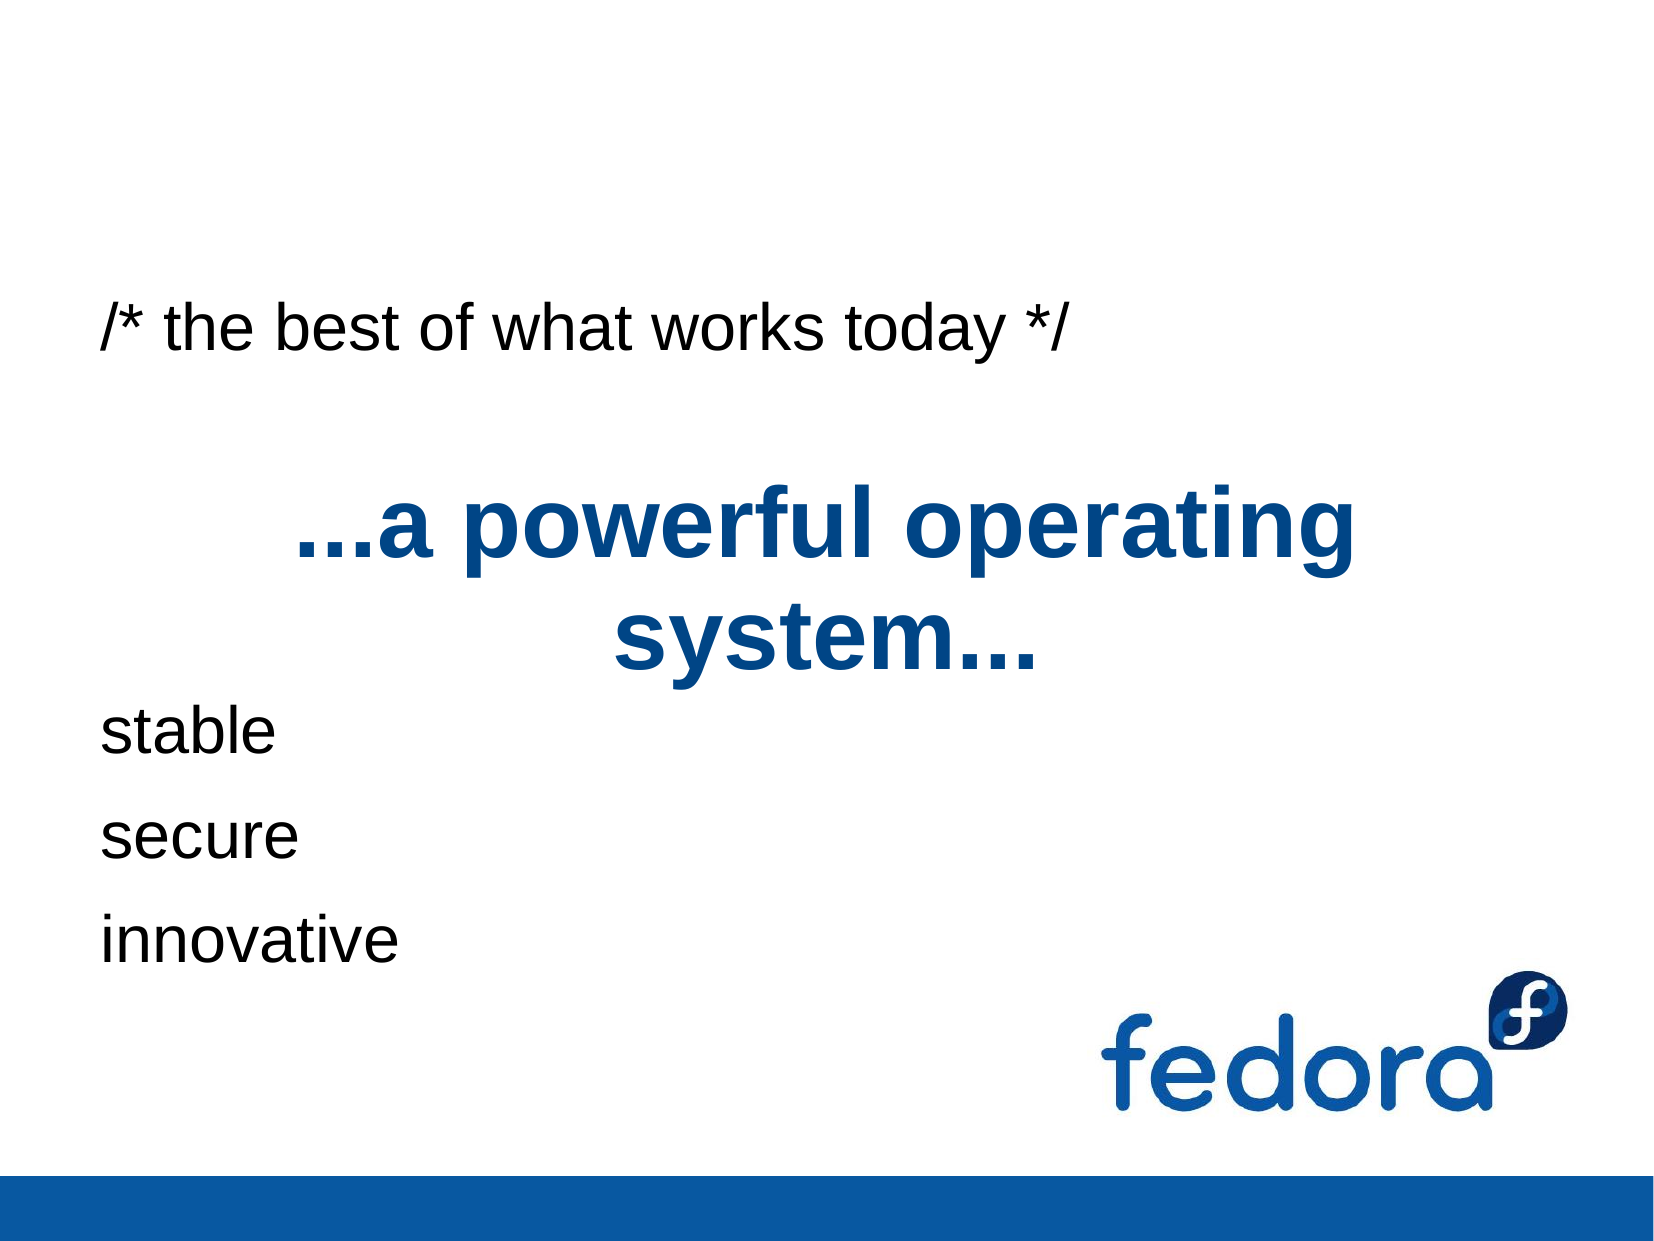

# ...a powerful operating system...
/* the best of what works today */
stable
secure
innovative